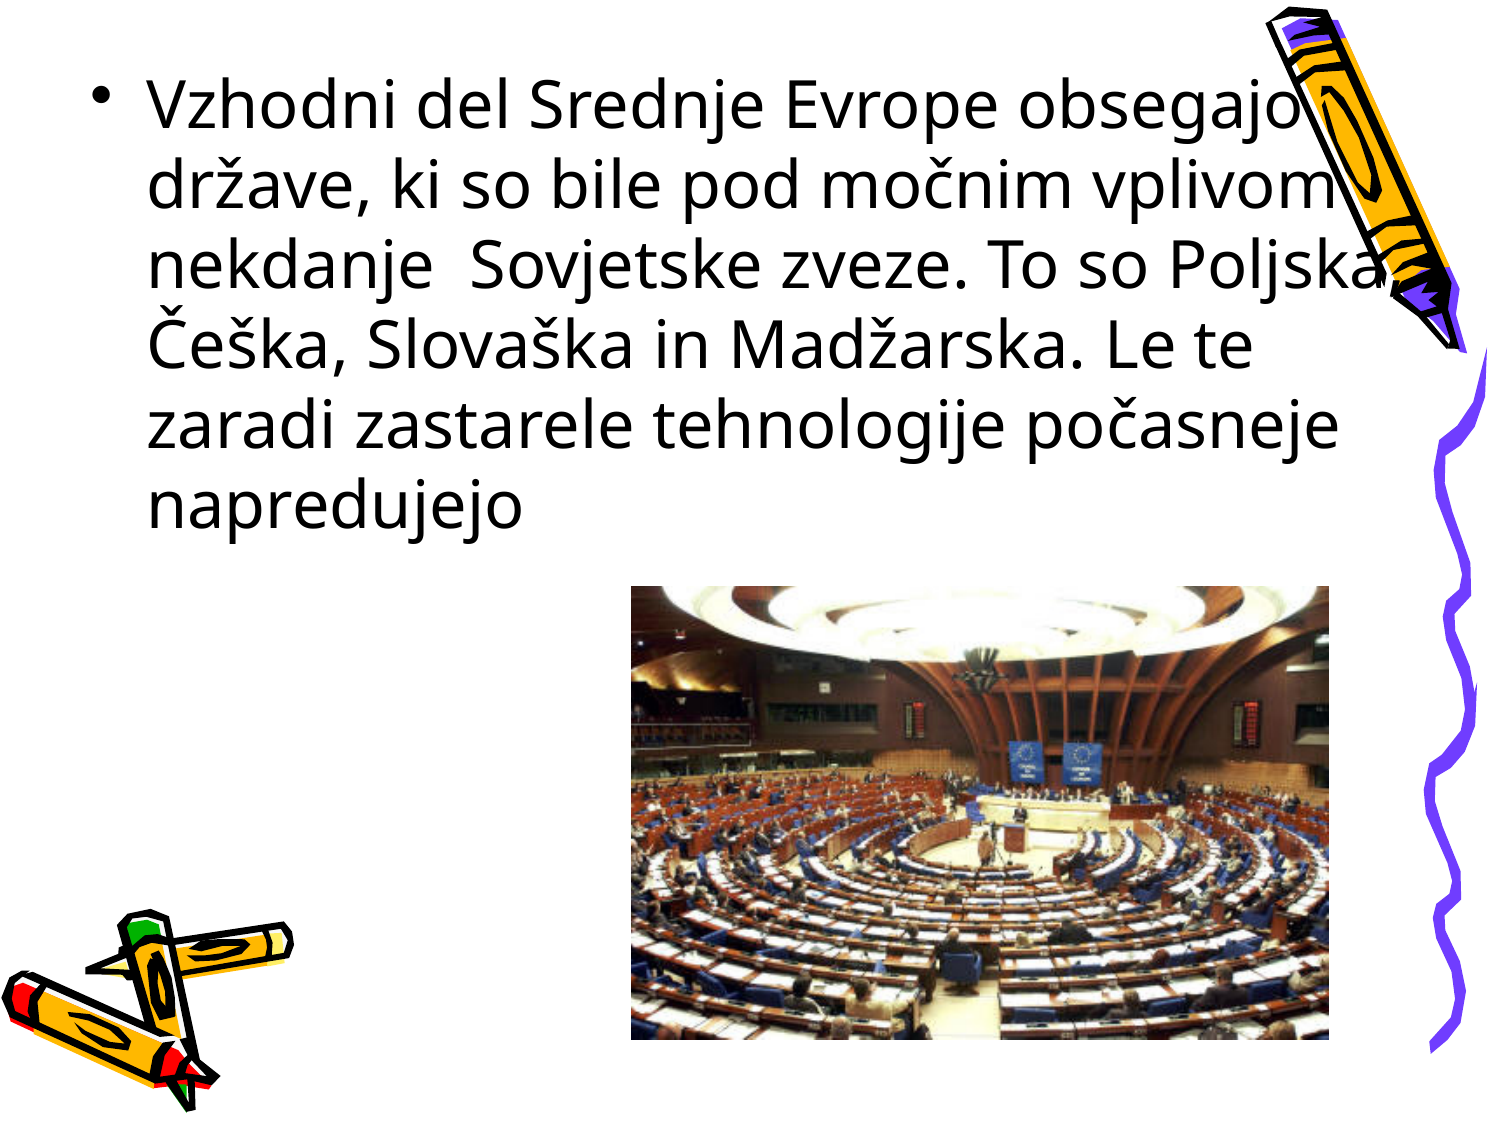

#
Vzhodni del Srednje Evrope obsegajo države, ki so bile pod močnim vplivom nekdanje Sovjetske zveze. To so Poljska, Češka, Slovaška in Madžarska. Le te zaradi zastarele tehnologije počasneje napredujejo